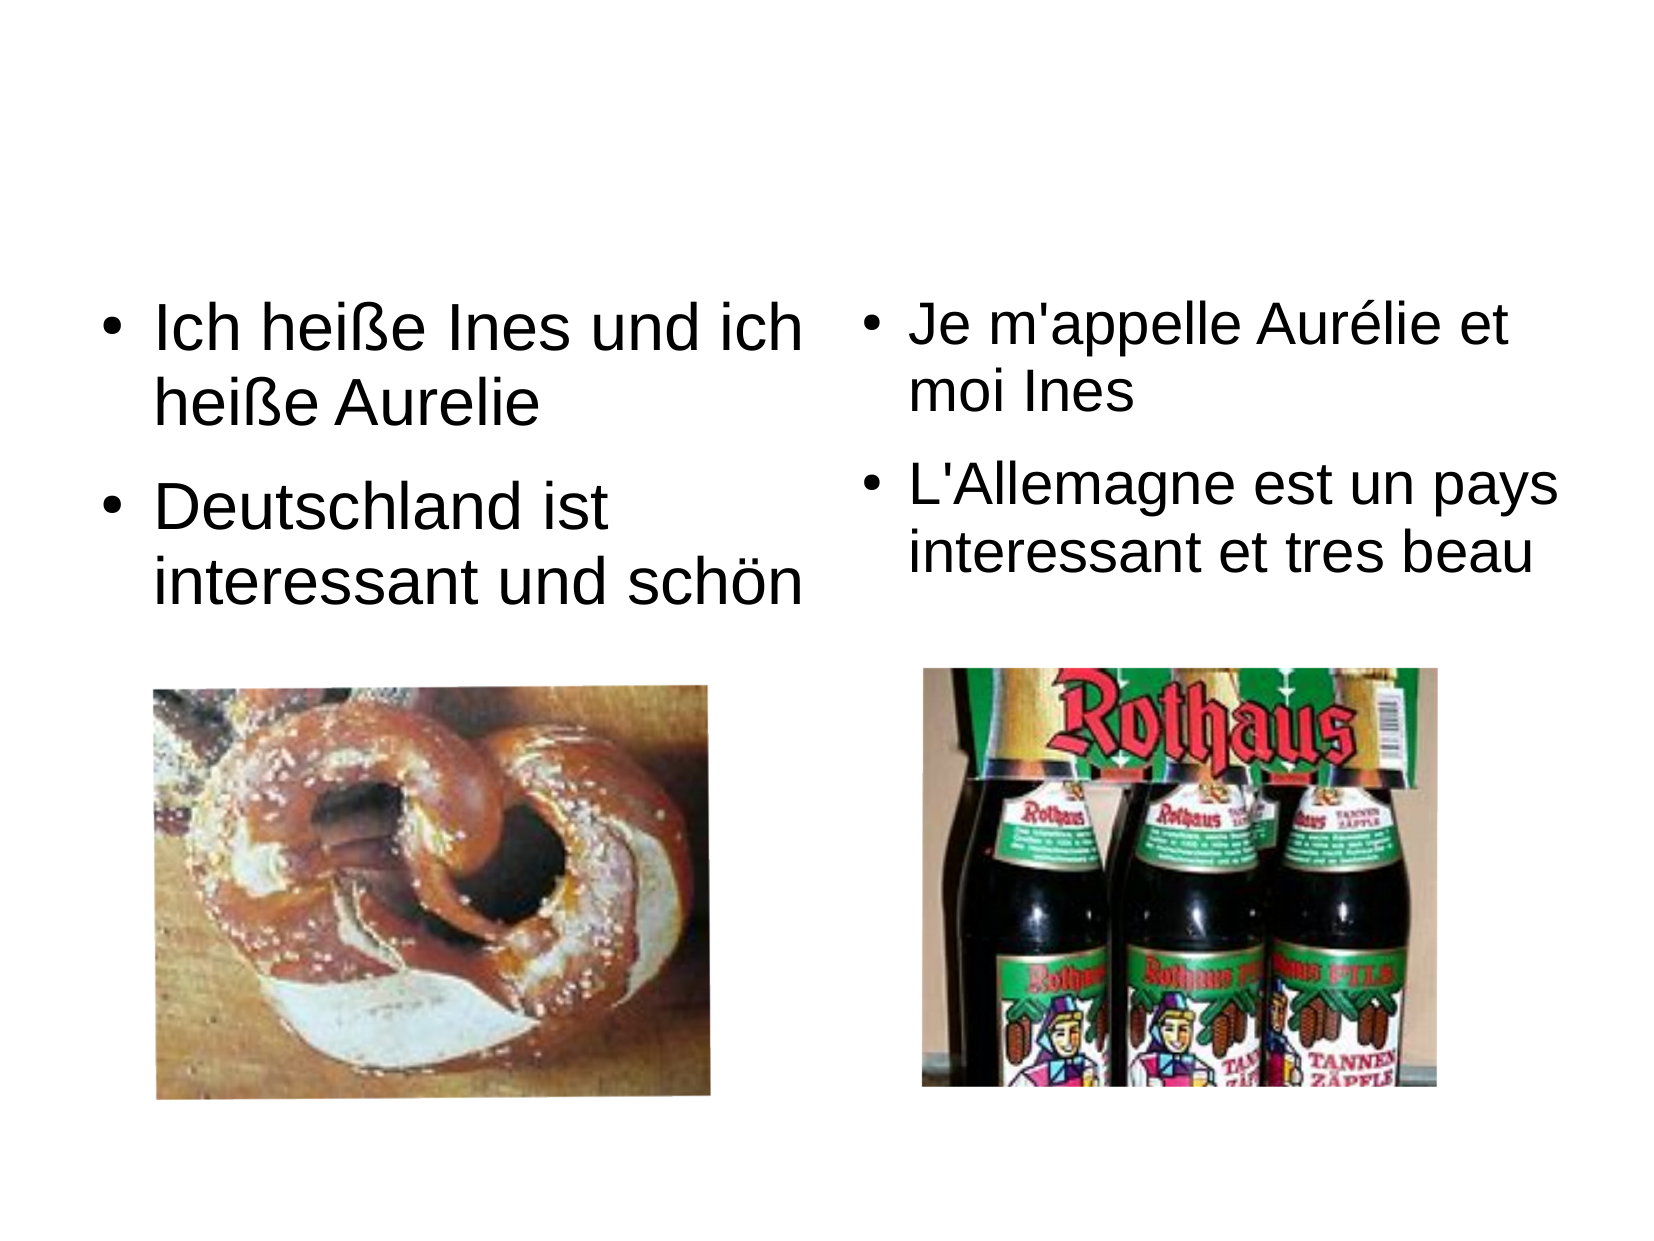

# Ich heiße Ines und ich heiße Aurelie
Deutschland ist interessant und schön
Je m'appelle Aurélie et moi Ines
L'Allemagne est un pays interessant et tres beau